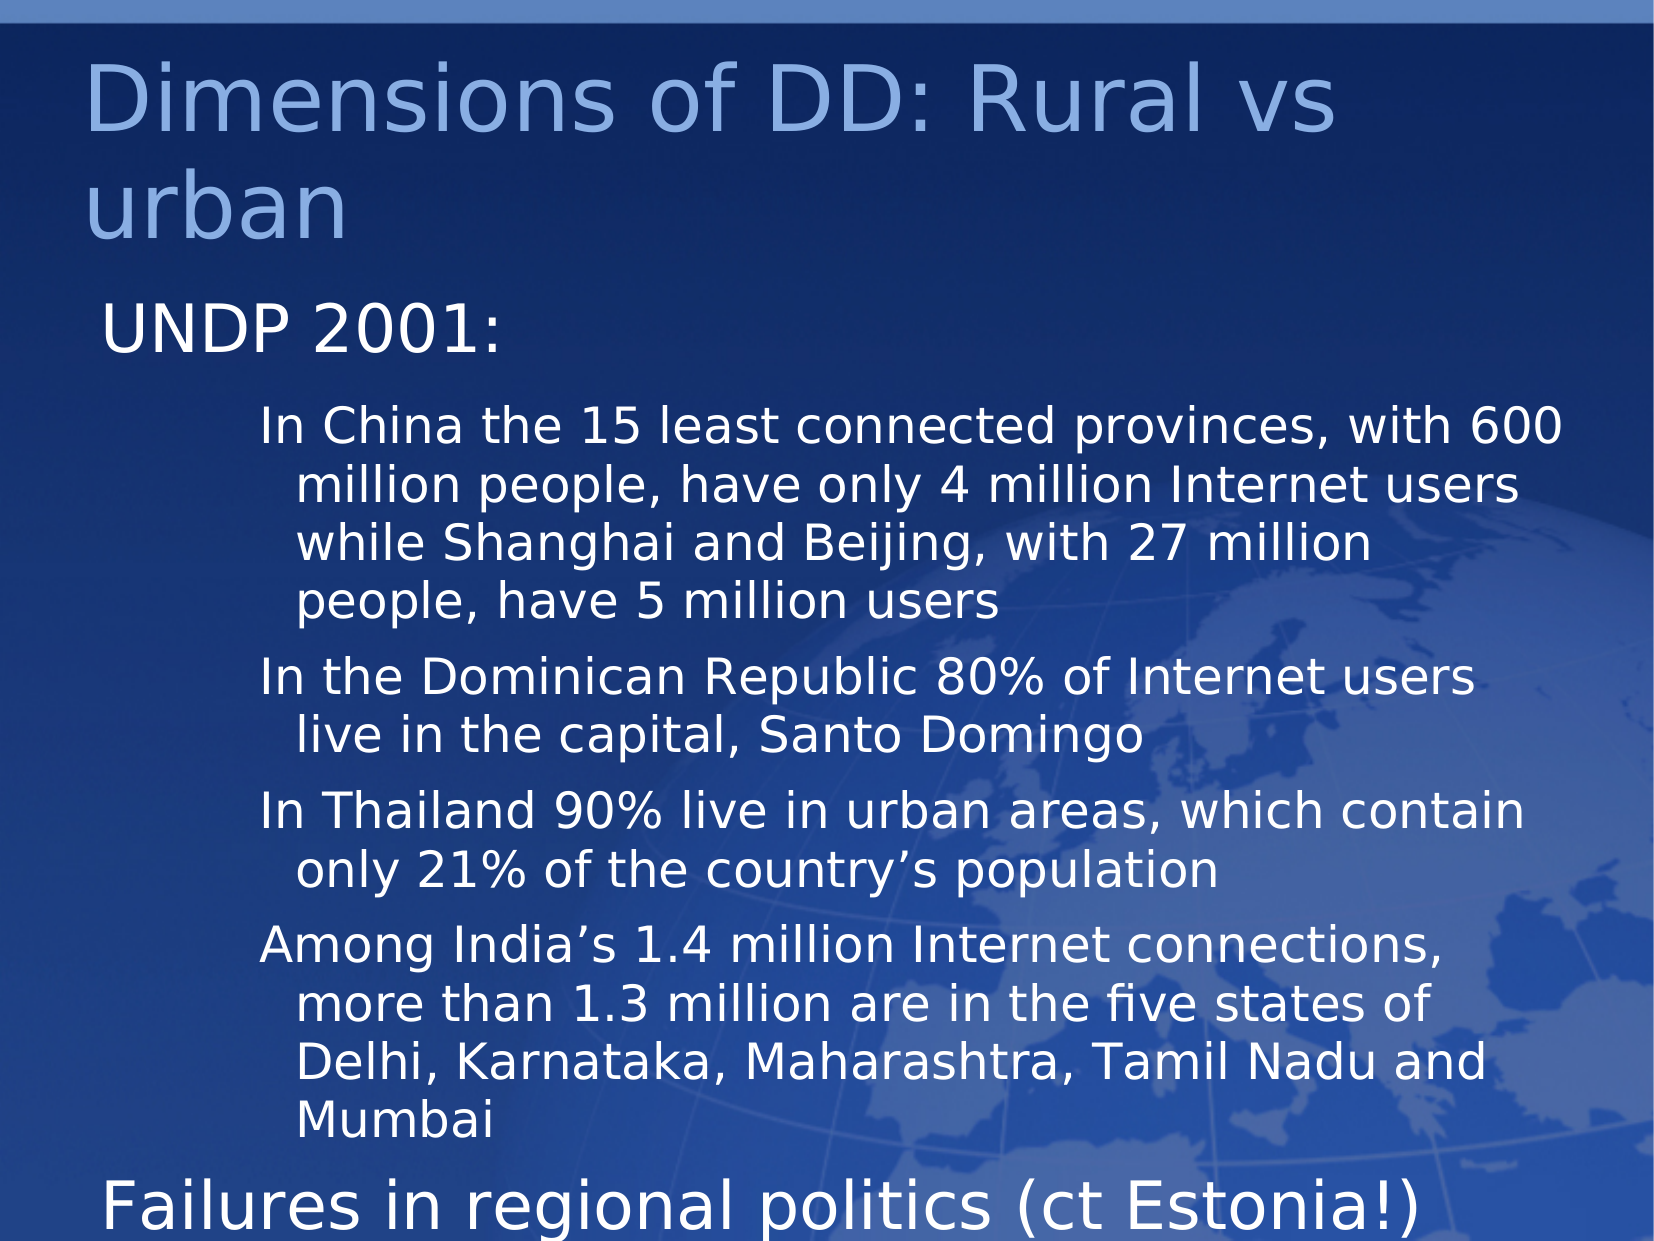

# Dimensions of DD: Rural vs urban
UNDP 2001:
In China the 15 least connected provinces, with 600 million people, have only 4 million Internet users while Shanghai and Beijing, with 27 million people, have 5 million users
In the Dominican Republic 80% of Internet users live in the capital, Santo Domingo
In Thailand 90% live in urban areas, which contain only 21% of the country’s population
Among India’s 1.4 million Internet connections, more than 1.3 million are in the five states of Delhi, Karnataka, Maharashtra, Tamil Nadu and Mumbai
Failures in regional politics (ct Estonia!)